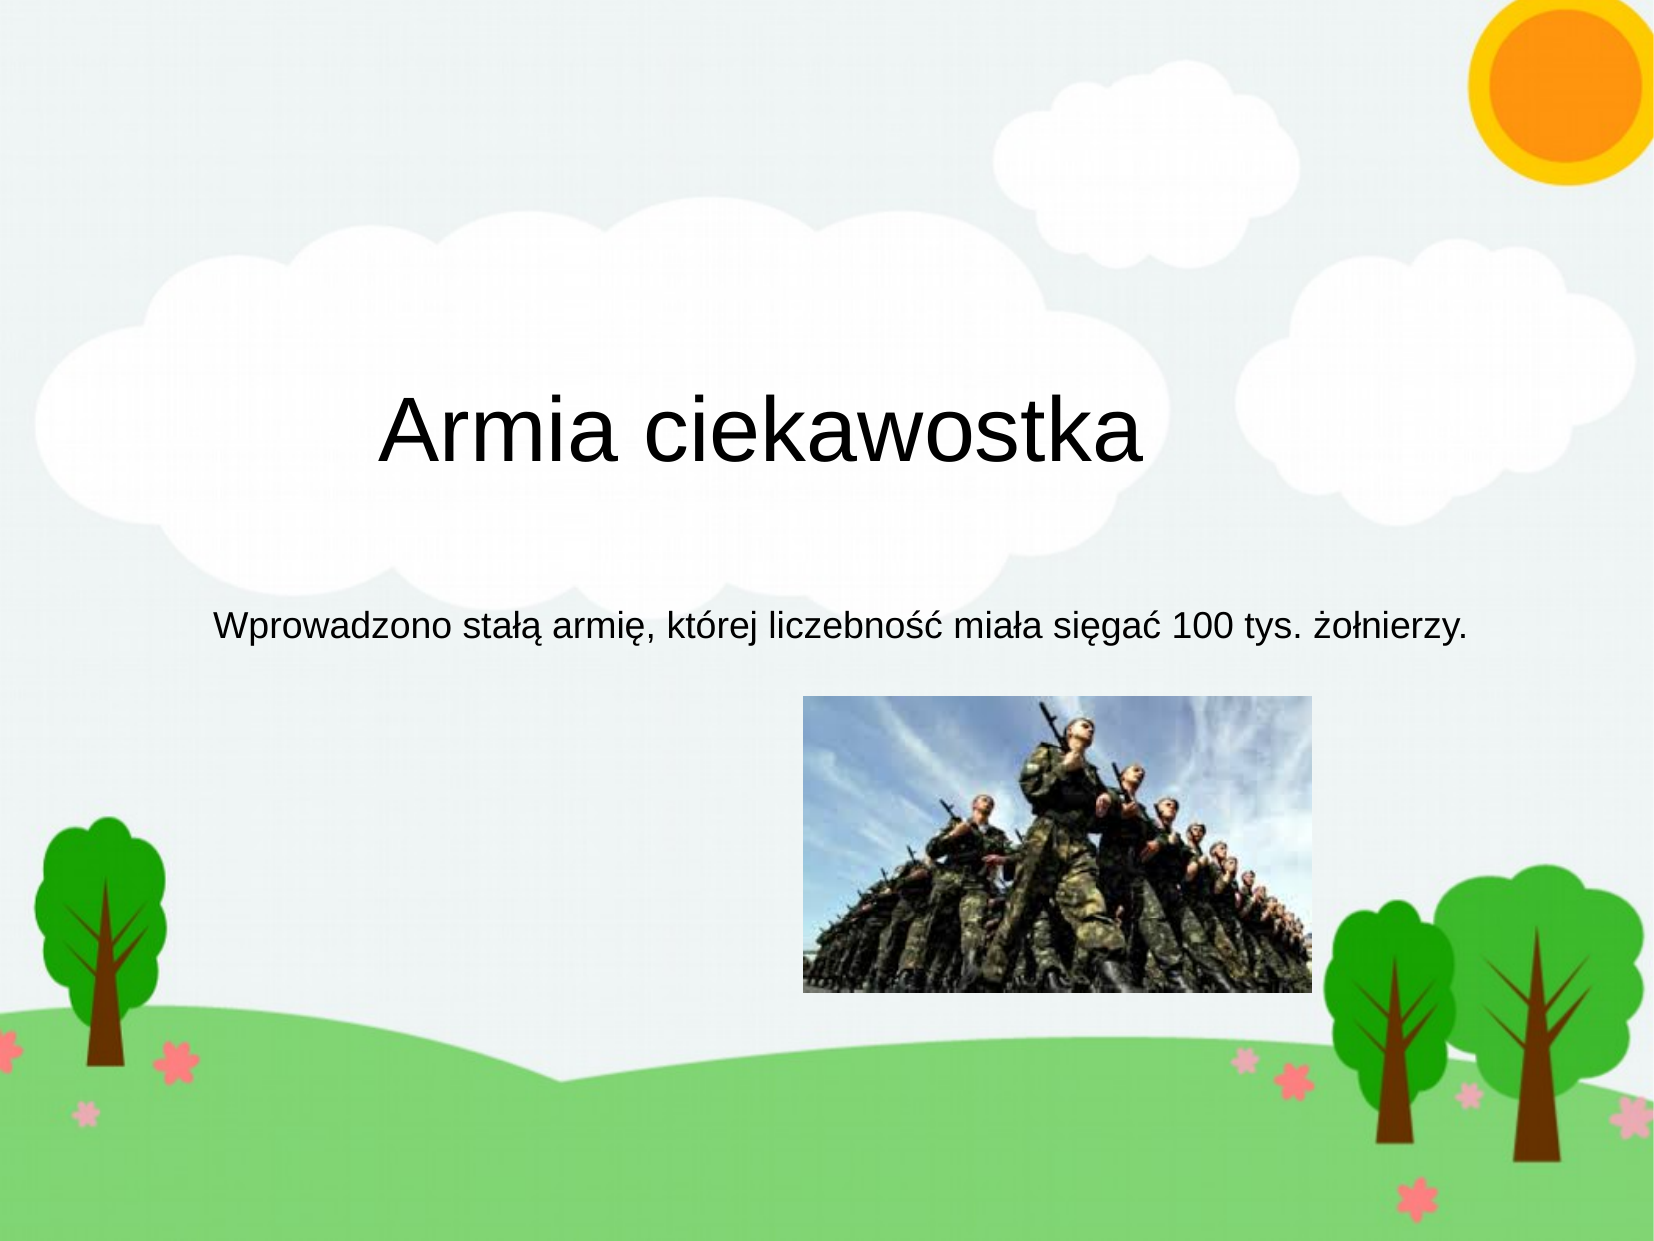

# Armia ciekawostka
Wprowadzono stałą armię, której liczebność miała sięgać 100 tys. żołnierzy.